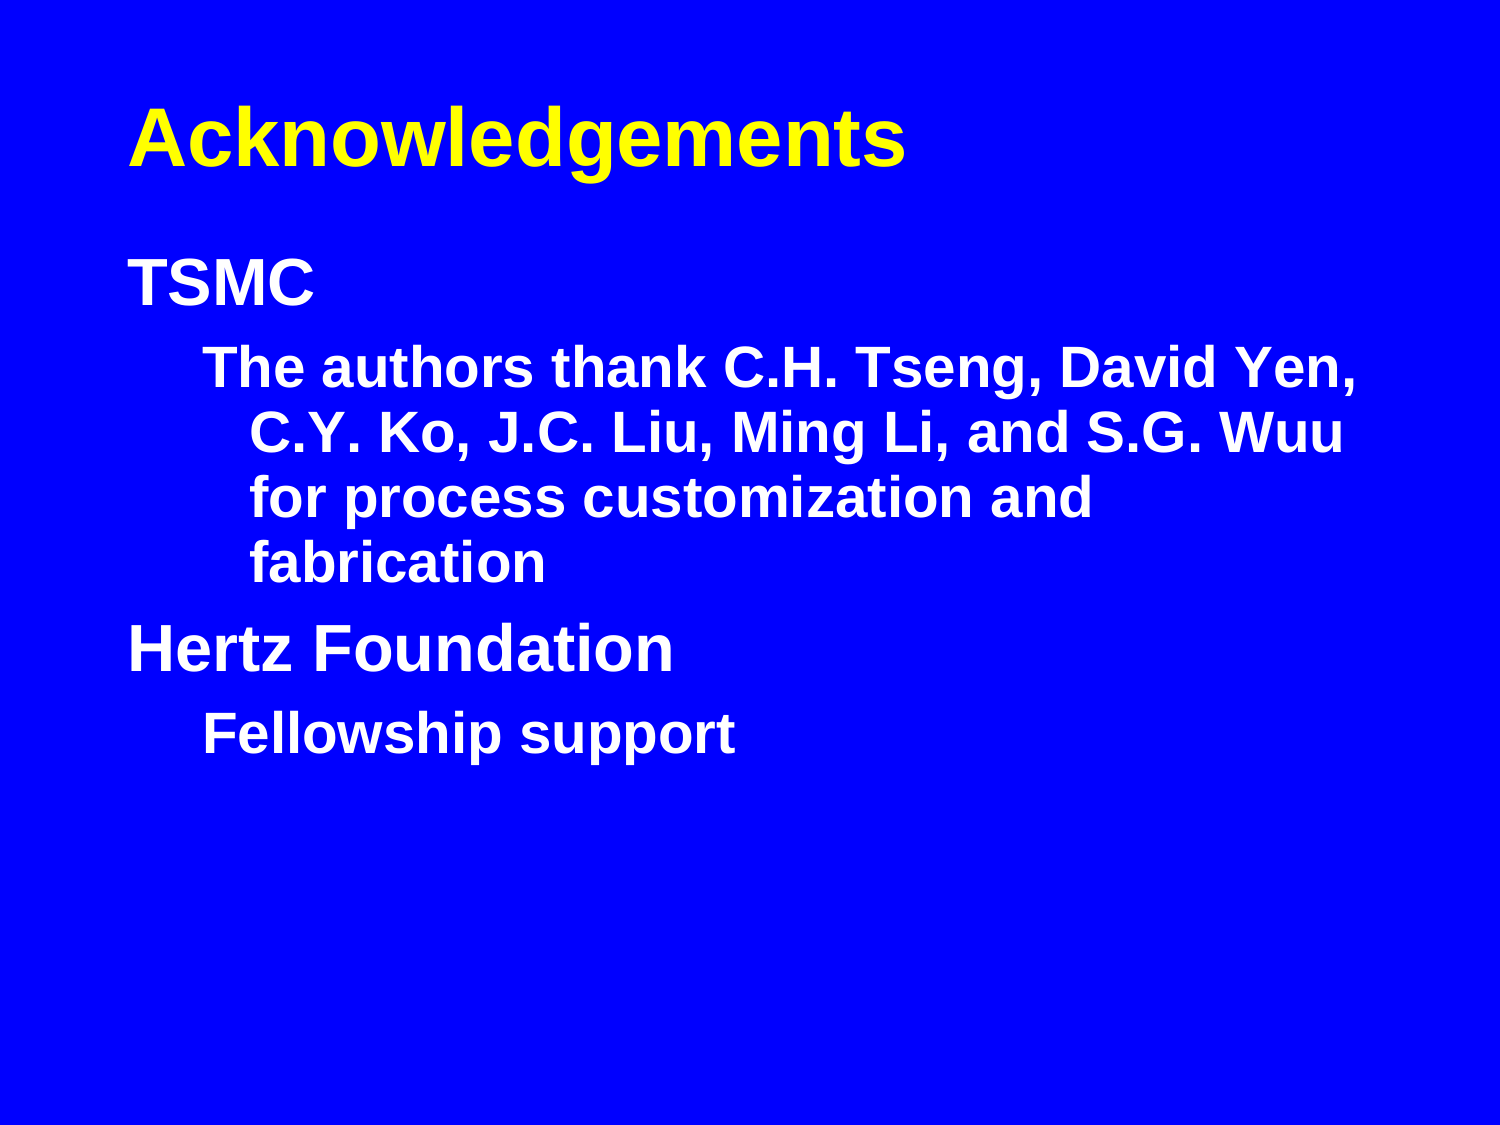

# Acknowledgements
TSMC
The authors thank C.H. Tseng, David Yen, C.Y. Ko, J.C. Liu, Ming Li, and S.G. Wuu for process customization and fabrication
Hertz Foundation
Fellowship support